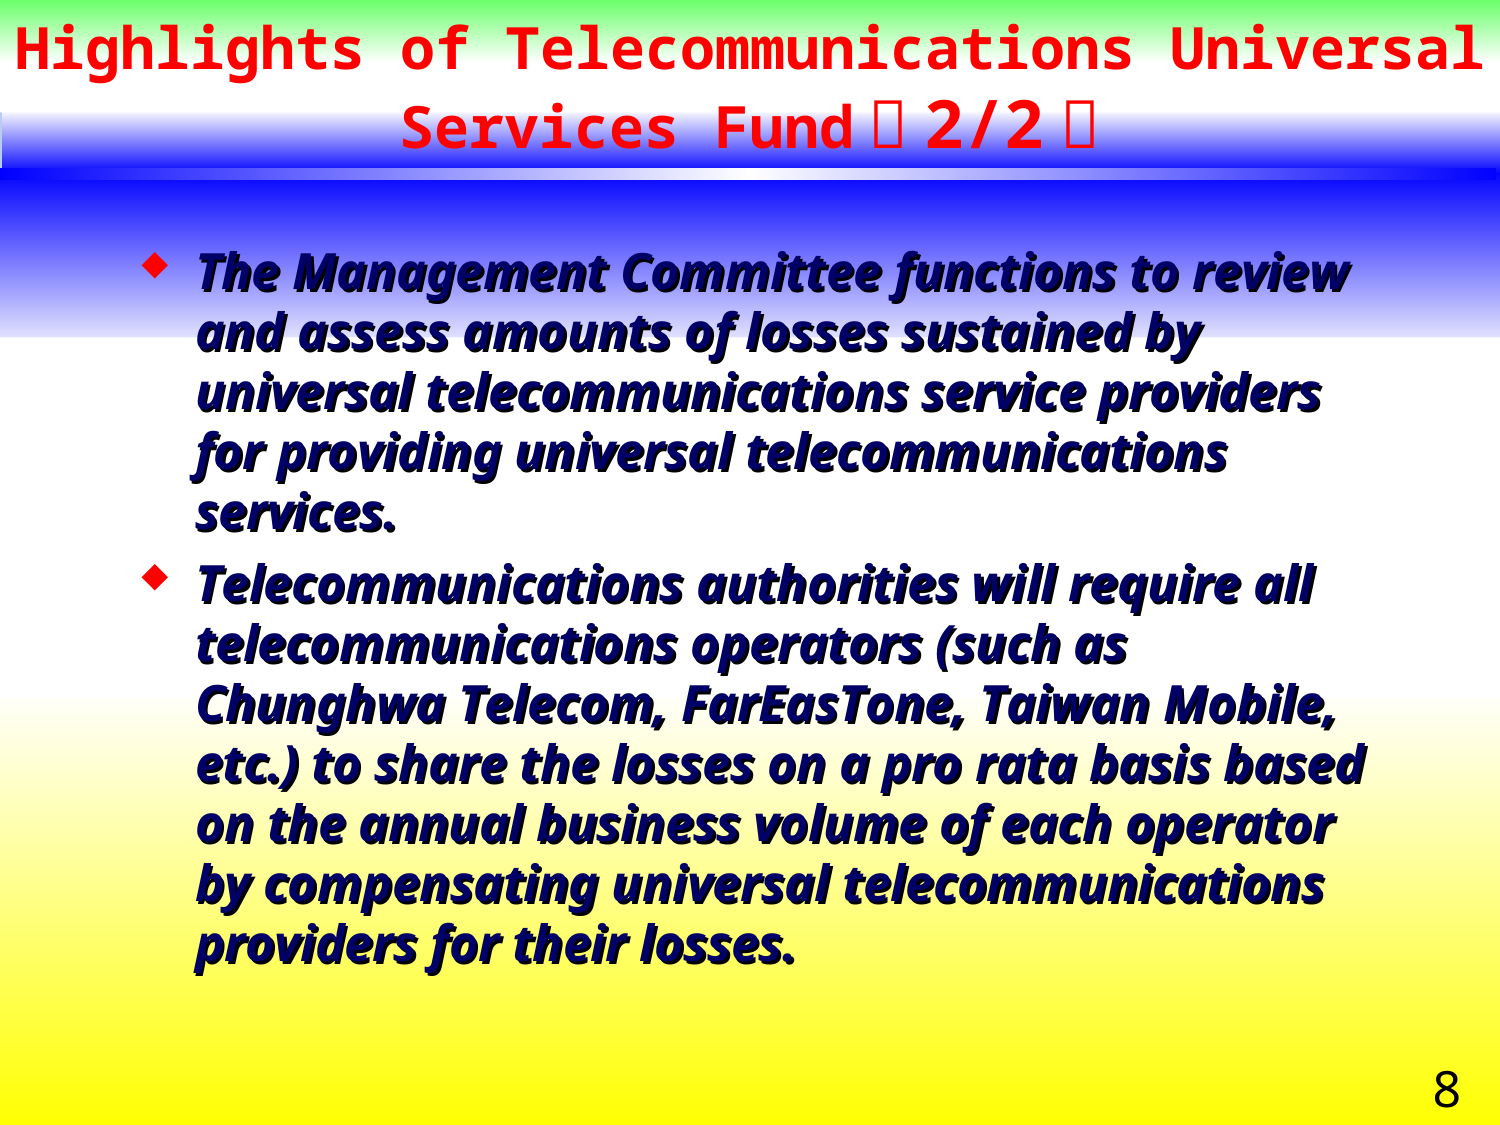

# Highlights of Telecommunications Universal Services Fund（2/2）
The Management Committee functions to review and assess amounts of losses sustained by universal telecommunications service providers for providing universal telecommunications services.
Telecommunications authorities will require all telecommunications operators (such as Chunghwa Telecom, FarEasTone, Taiwan Mobile, etc.) to share the losses on a pro rata basis based on the annual business volume of each operator by compensating universal telecommunications providers for their losses.
8